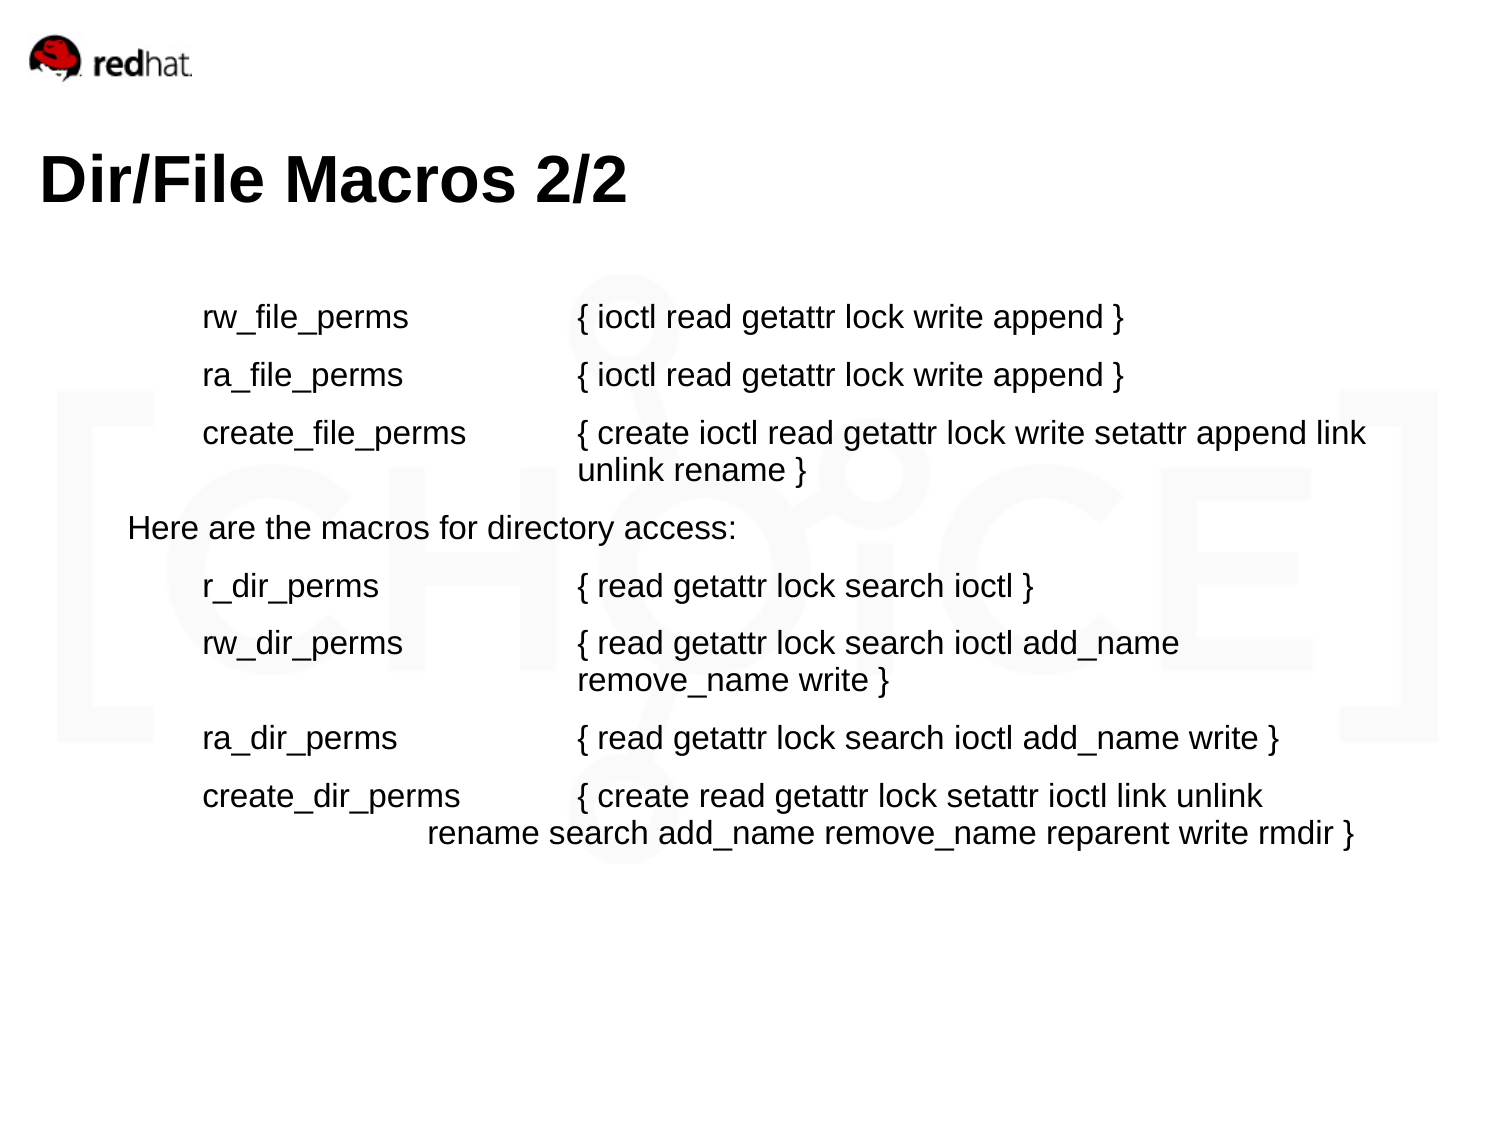

# Dir/File Macros 2/2
	rw_file_perms		{ ioctl read getattr lock write append }
	ra_file_perms		{ ioctl read getattr lock write append }
	create_file_perms	{ create ioctl read getattr lock write setattr append link 			unlink rename }
Here are the macros for directory access:
	r_dir_perms		{ read getattr lock search ioctl }
	rw_dir_perms		{ read getattr lock search ioctl add_name 				remove_name write }
	ra_dir_perms		{ read getattr lock search ioctl add_name write }
	create_dir_perms	{ create read getattr lock setattr ioctl link unlink 			rename search add_name remove_name reparent write rmdir }